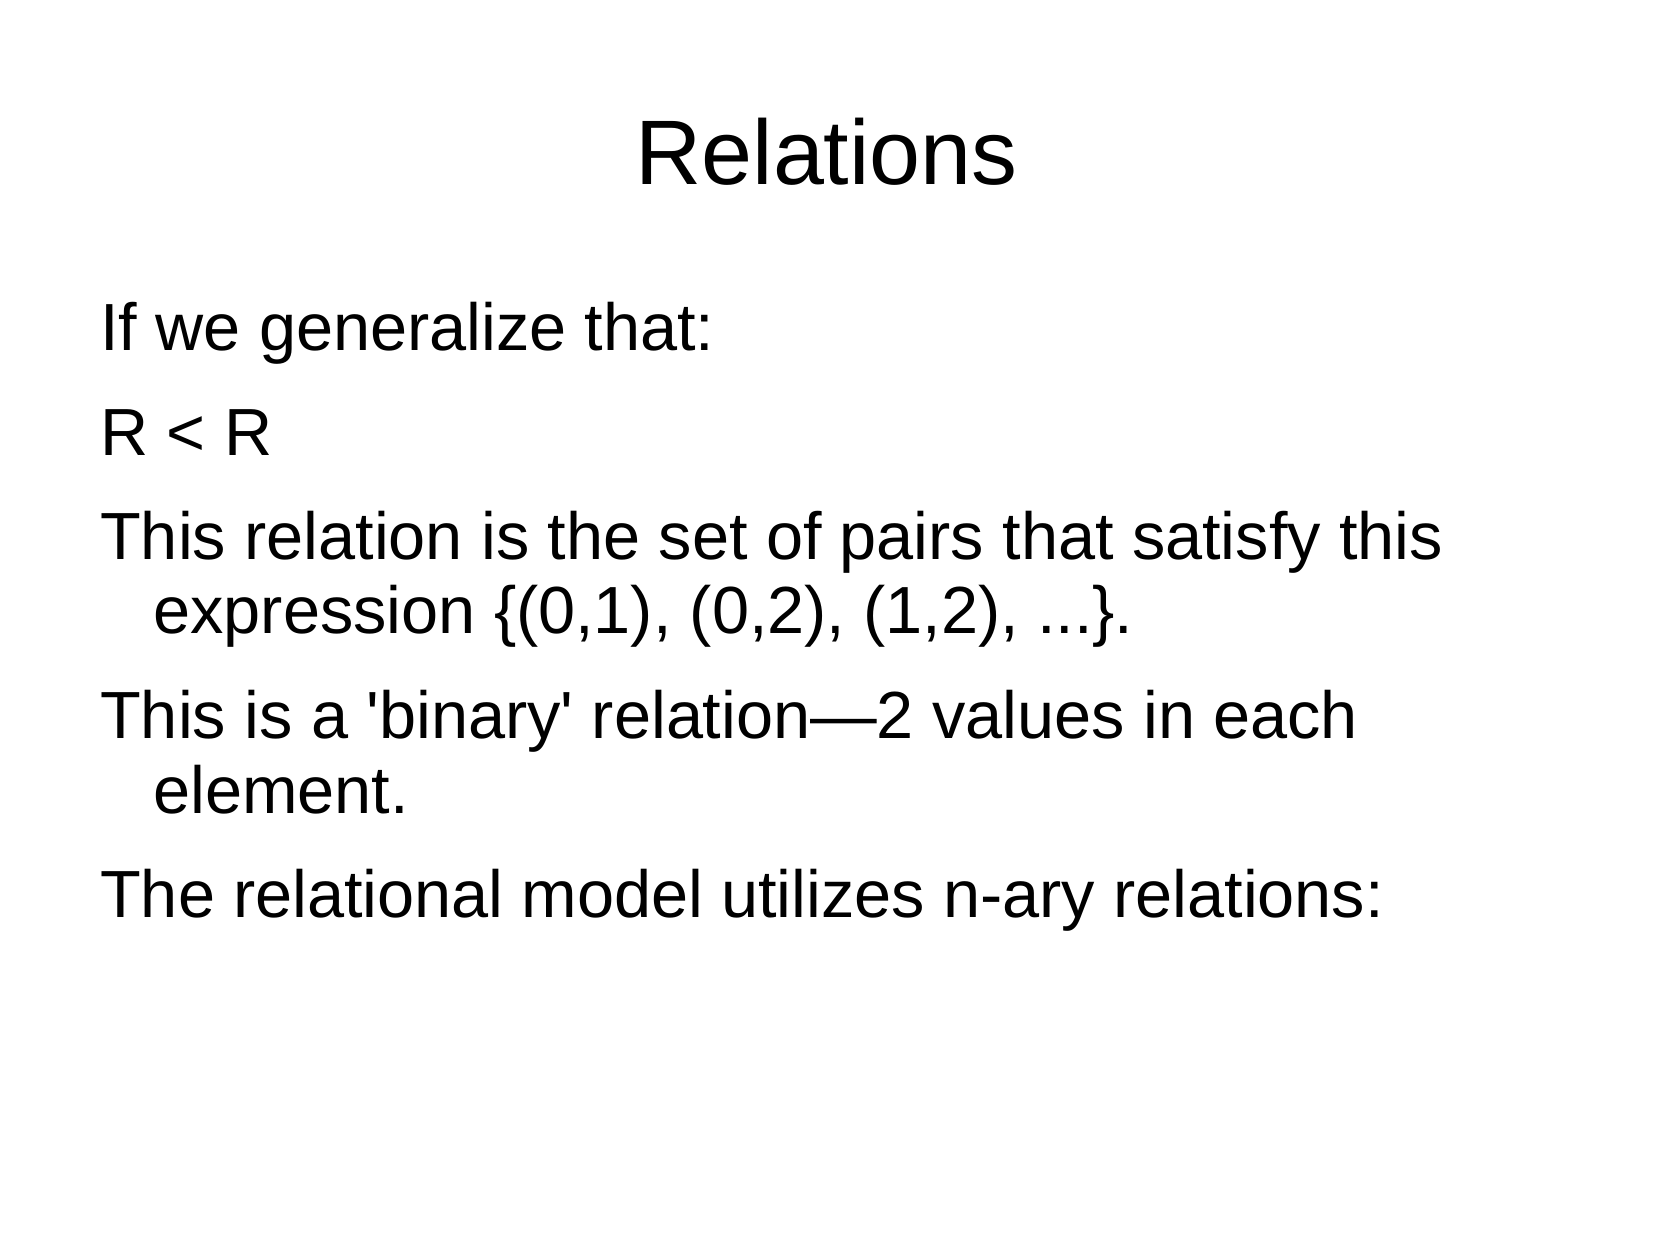

# Relations
If we generalize that:
R < R
This relation is the set of pairs that satisfy this expression {(0,1), (0,2), (1,2), ...}.
This is a 'binary' relation—2 values in each element.
The relational model utilizes n-ary relations: